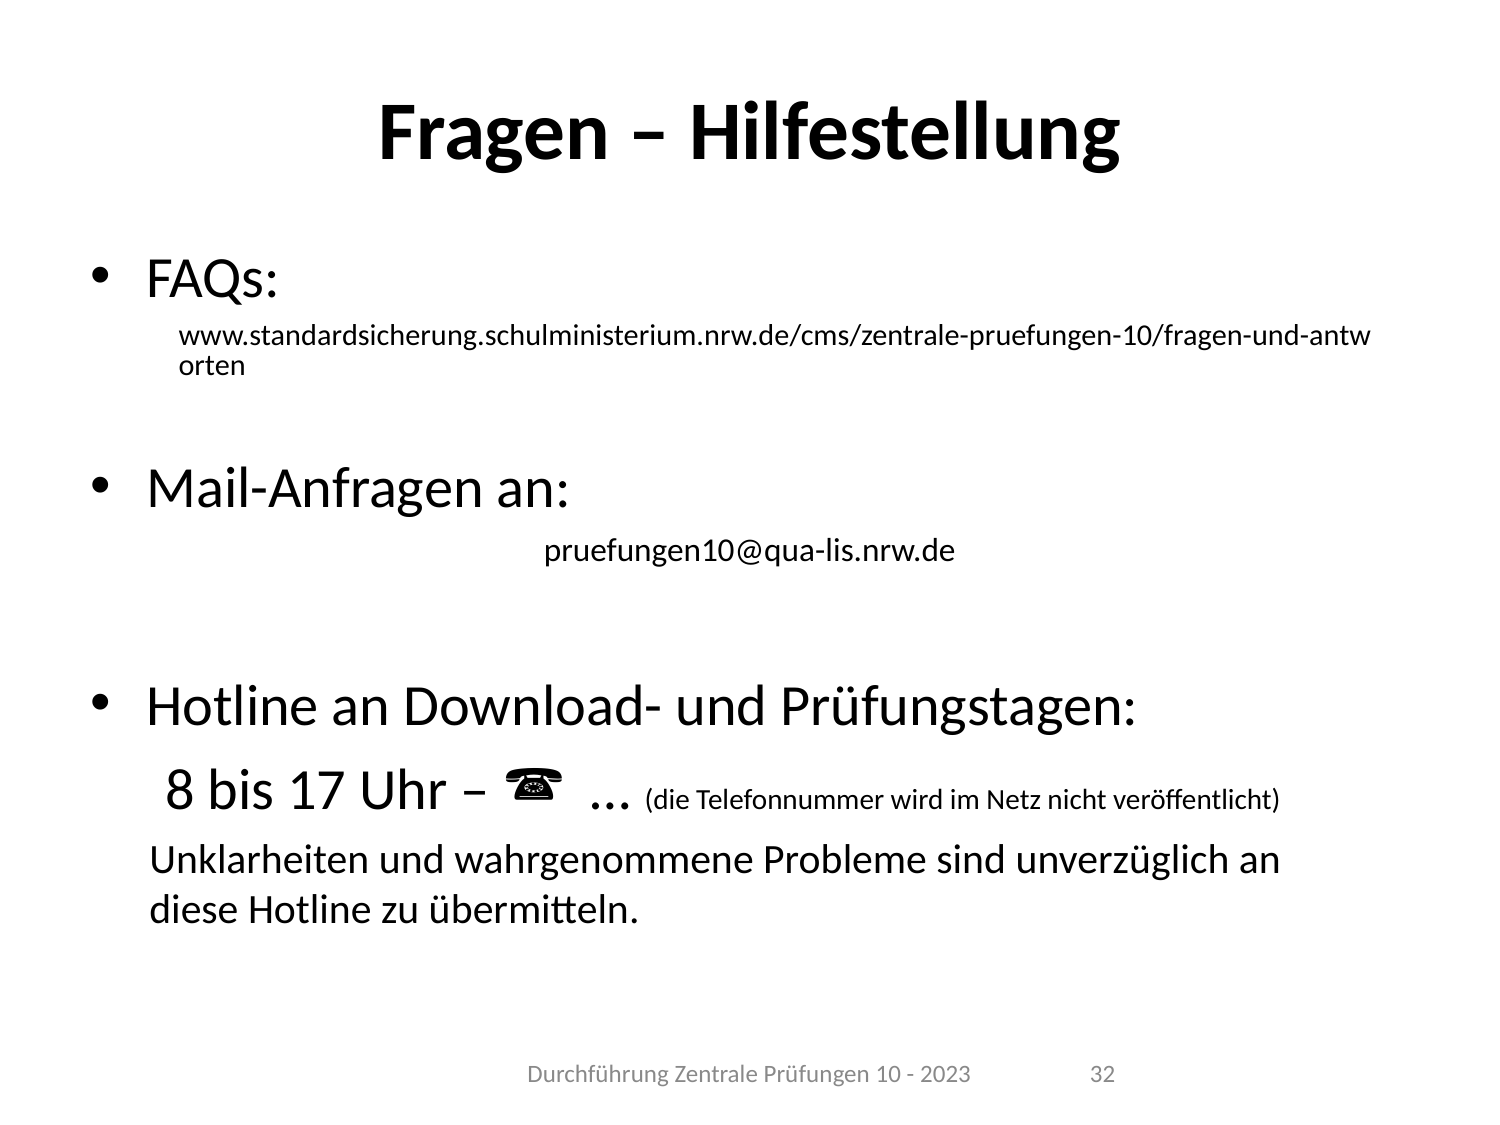

# Fragen – Hilfestellung
FAQs:
www.standardsicherung.schulministerium.nrw.de/cms/zentrale-pruefungen-10/fragen-und-antworten
Mail-Anfragen an:
pruefungen10@qua-lis.nrw.de
Hotline an Download- und Prüfungstagen:
	8 bis 17 Uhr –  … (die Telefonnummer wird im Netz nicht veröffentlicht)
	Unklarheiten und wahrgenommene Probleme sind unverzüglich an 		diese Hotline zu übermitteln.
Durchführung Zentrale Prüfungen 10 - 2023